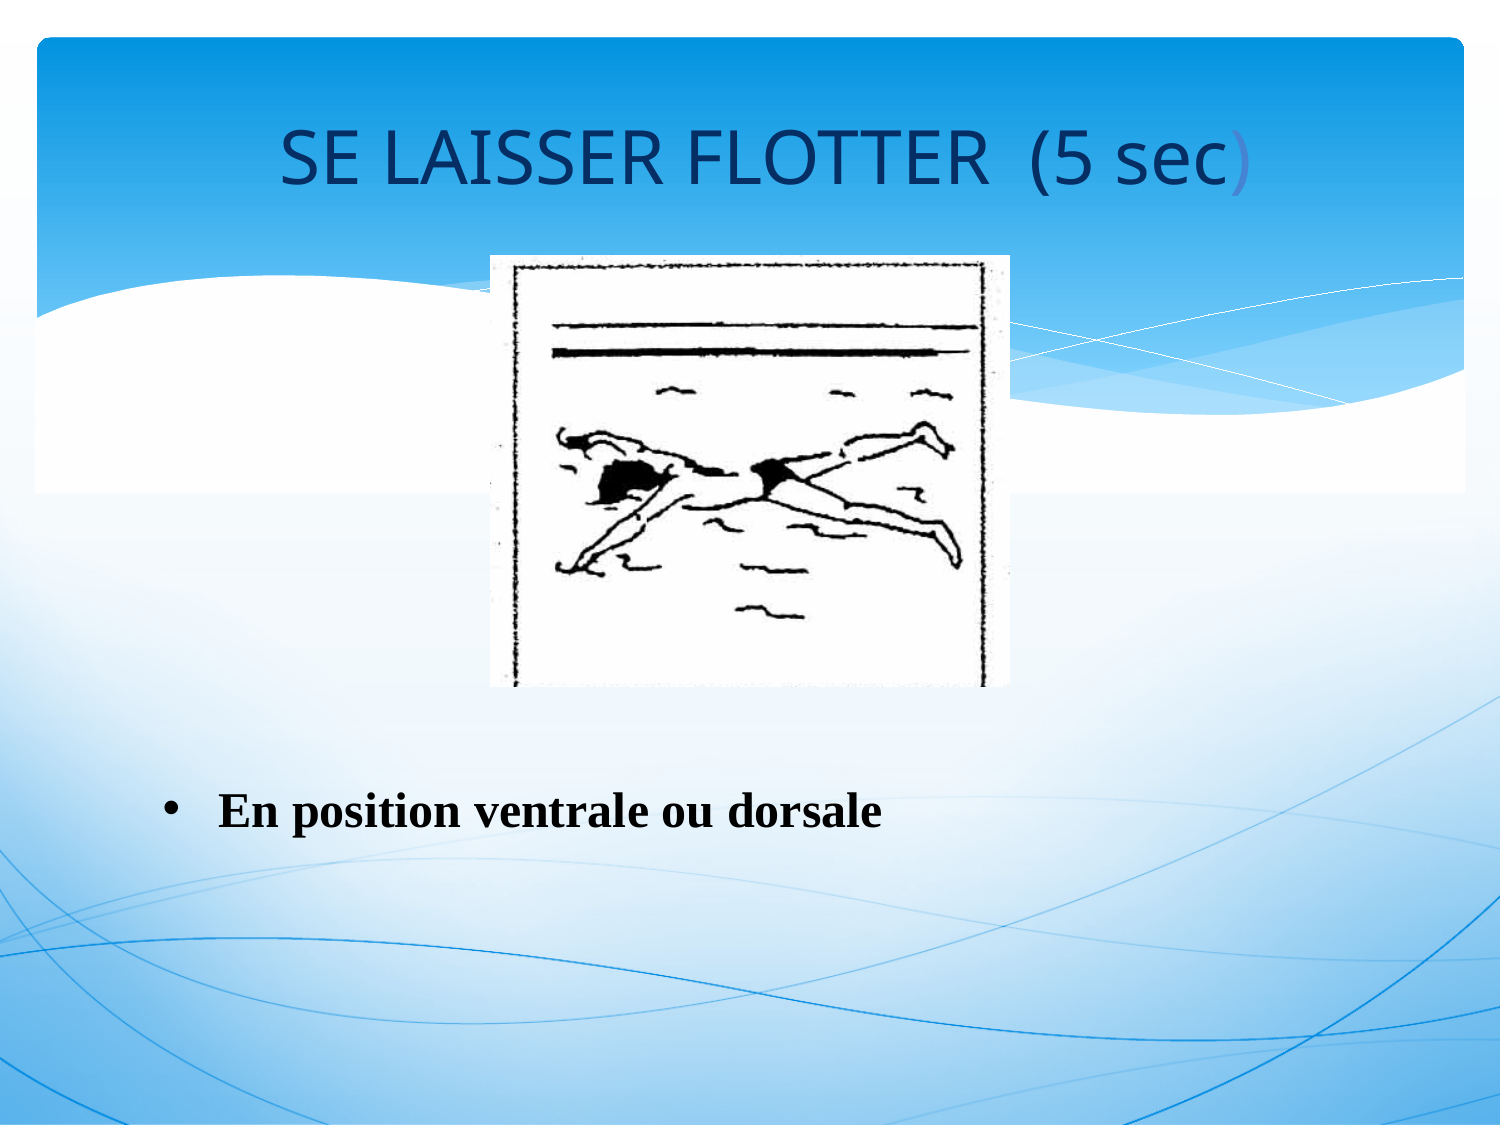

SE LAISSER FLOTTER (5 sec)
En position ventrale ou dorsale